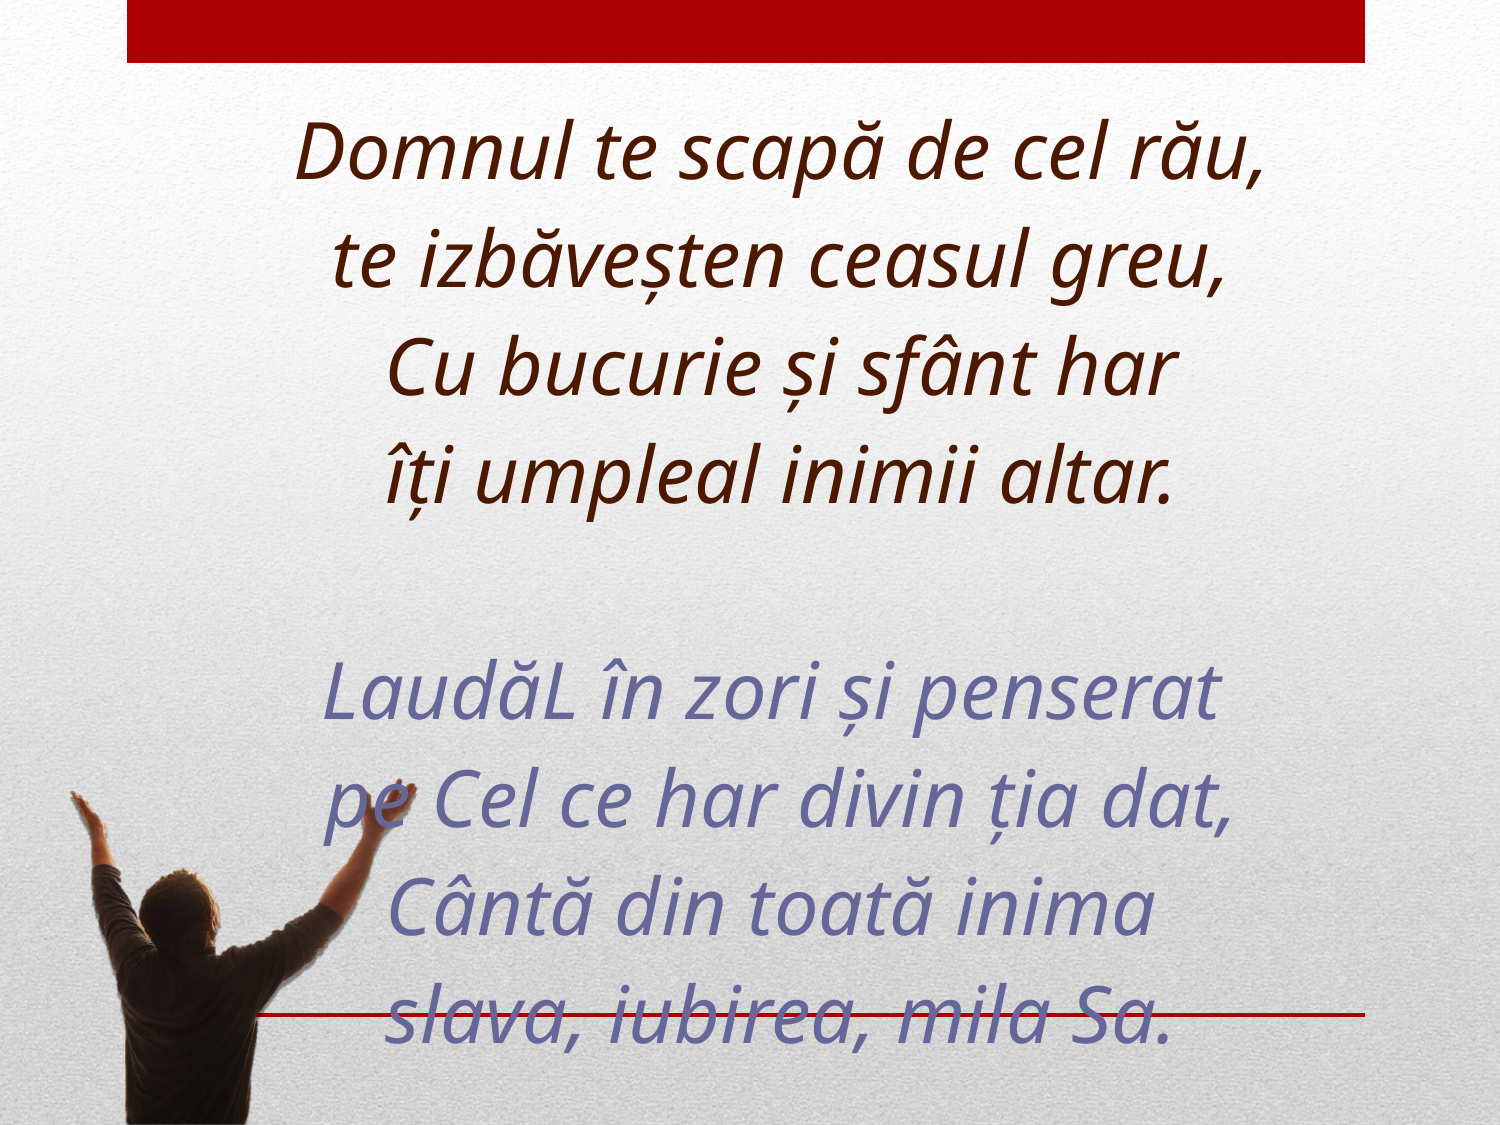

Domnul te scapă de cel rău,
te izbăveşte­n ceasul greu,
Cu bucurie şi sfânt har
îţi umple­al inimii altar.
Laudă­L în zori şi pe­nserat
pe Cel ce har divin ţi­a dat,
Cântă din toată inima
slava, iubirea, mila Sa.